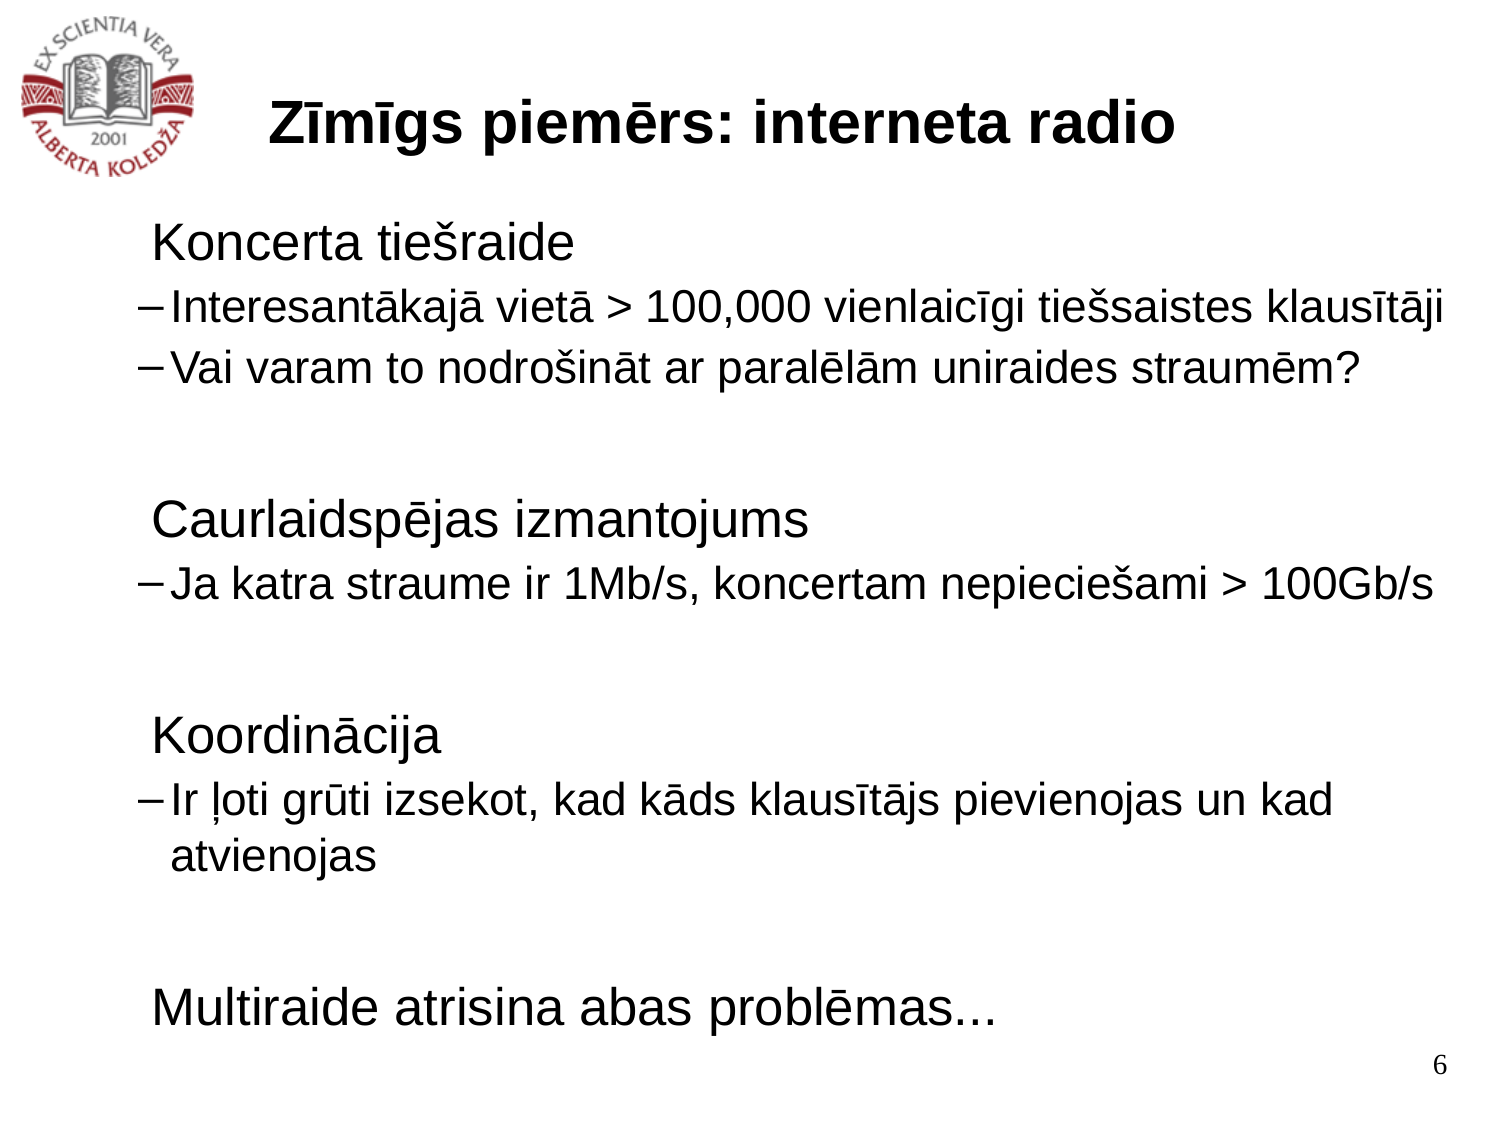

# Zīmīgs piemērs: interneta radio
Koncerta tiešraide
Interesantākajā vietā > 100,000 vienlaicīgi tiešsaistes klausītāji
Vai varam to nodrošināt ar paralēlām uniraides straumēm?
Caurlaidspējas izmantojums
Ja katra straume ir 1Mb/s, koncertam nepieciešami > 100Gb/s
Koordinācija
Ir ļoti grūti izsekot, kad kāds klausītājs pievienojas un kad atvienojas
Multiraide atrisina abas problēmas...
6